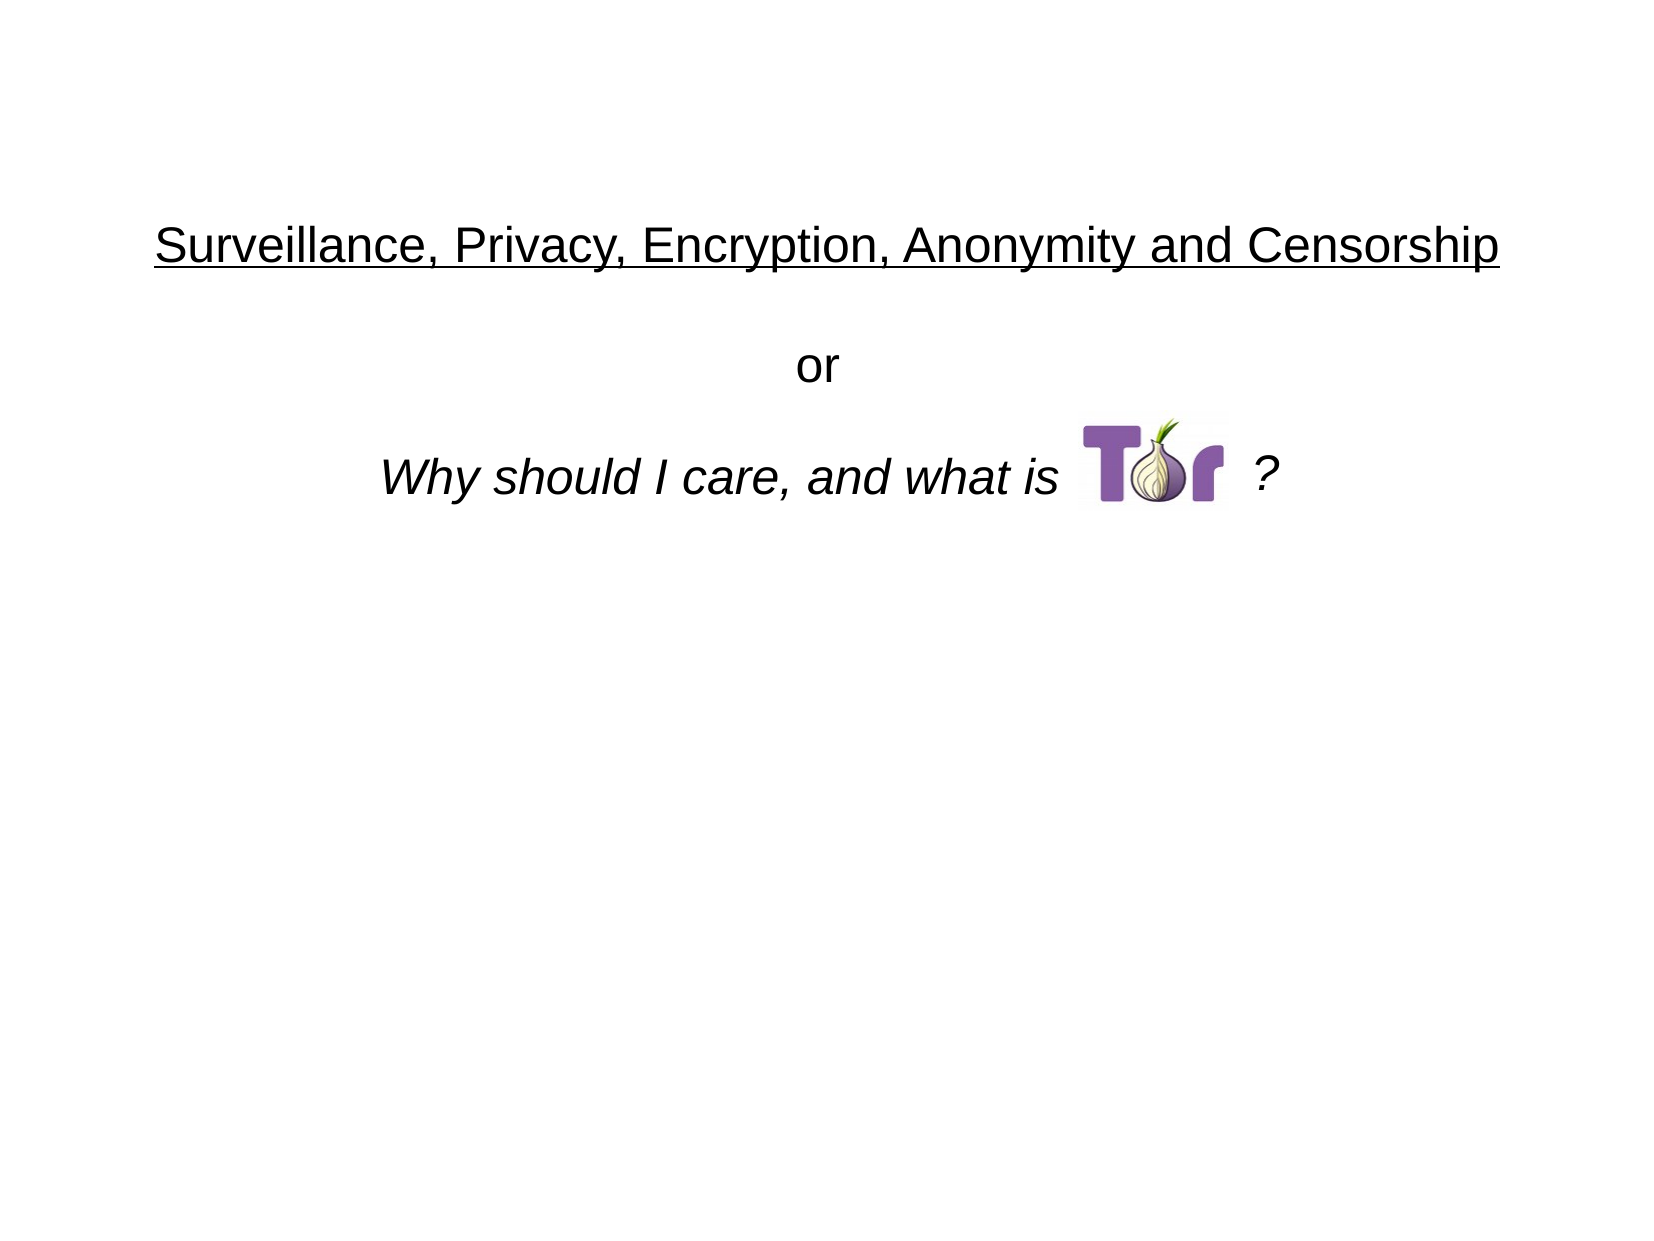

Surveillance, Privacy, Encryption, Anonymity and Censorship
 or
Why should I care, and what is
?